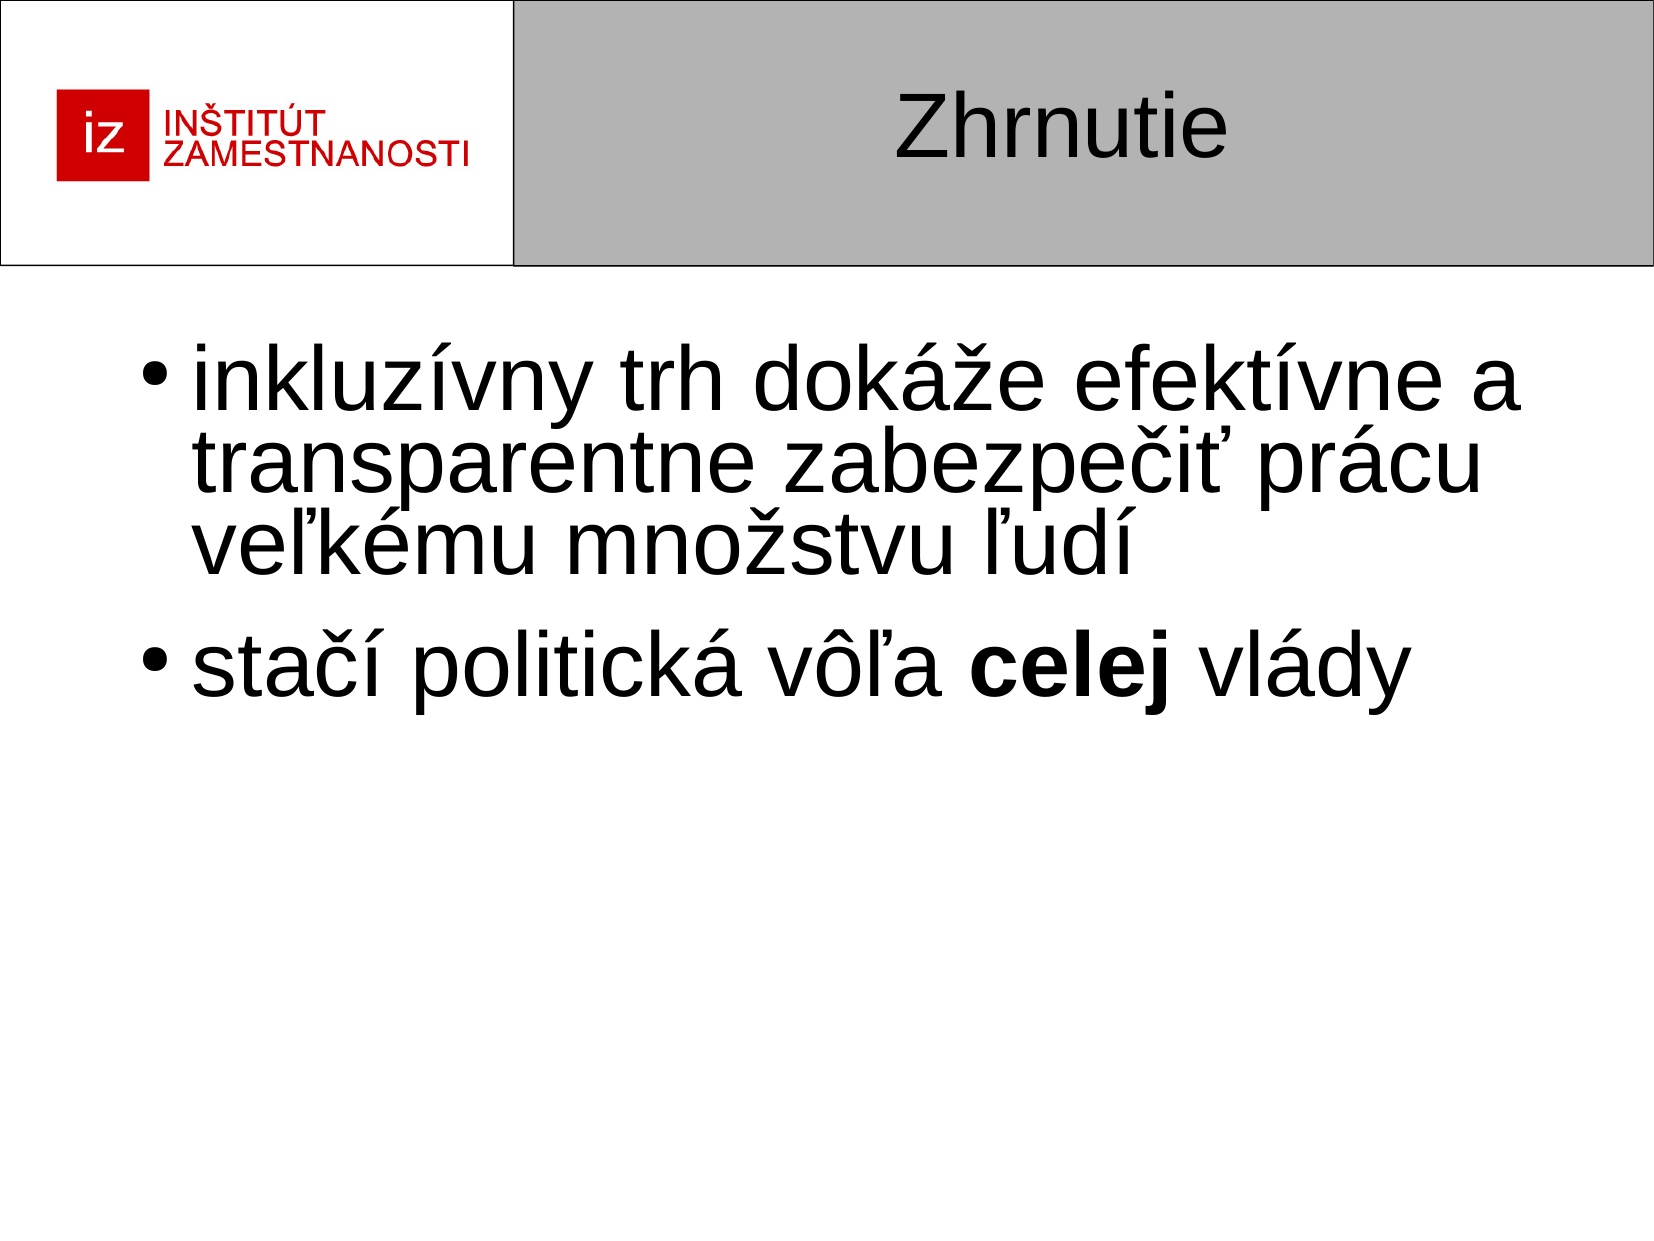

# Zhrnutie
inkluzívny trh dokáže efektívne a transparentne zabezpečiť prácu veľkému množstvu ľudí
stačí politická vôľa celej vlády